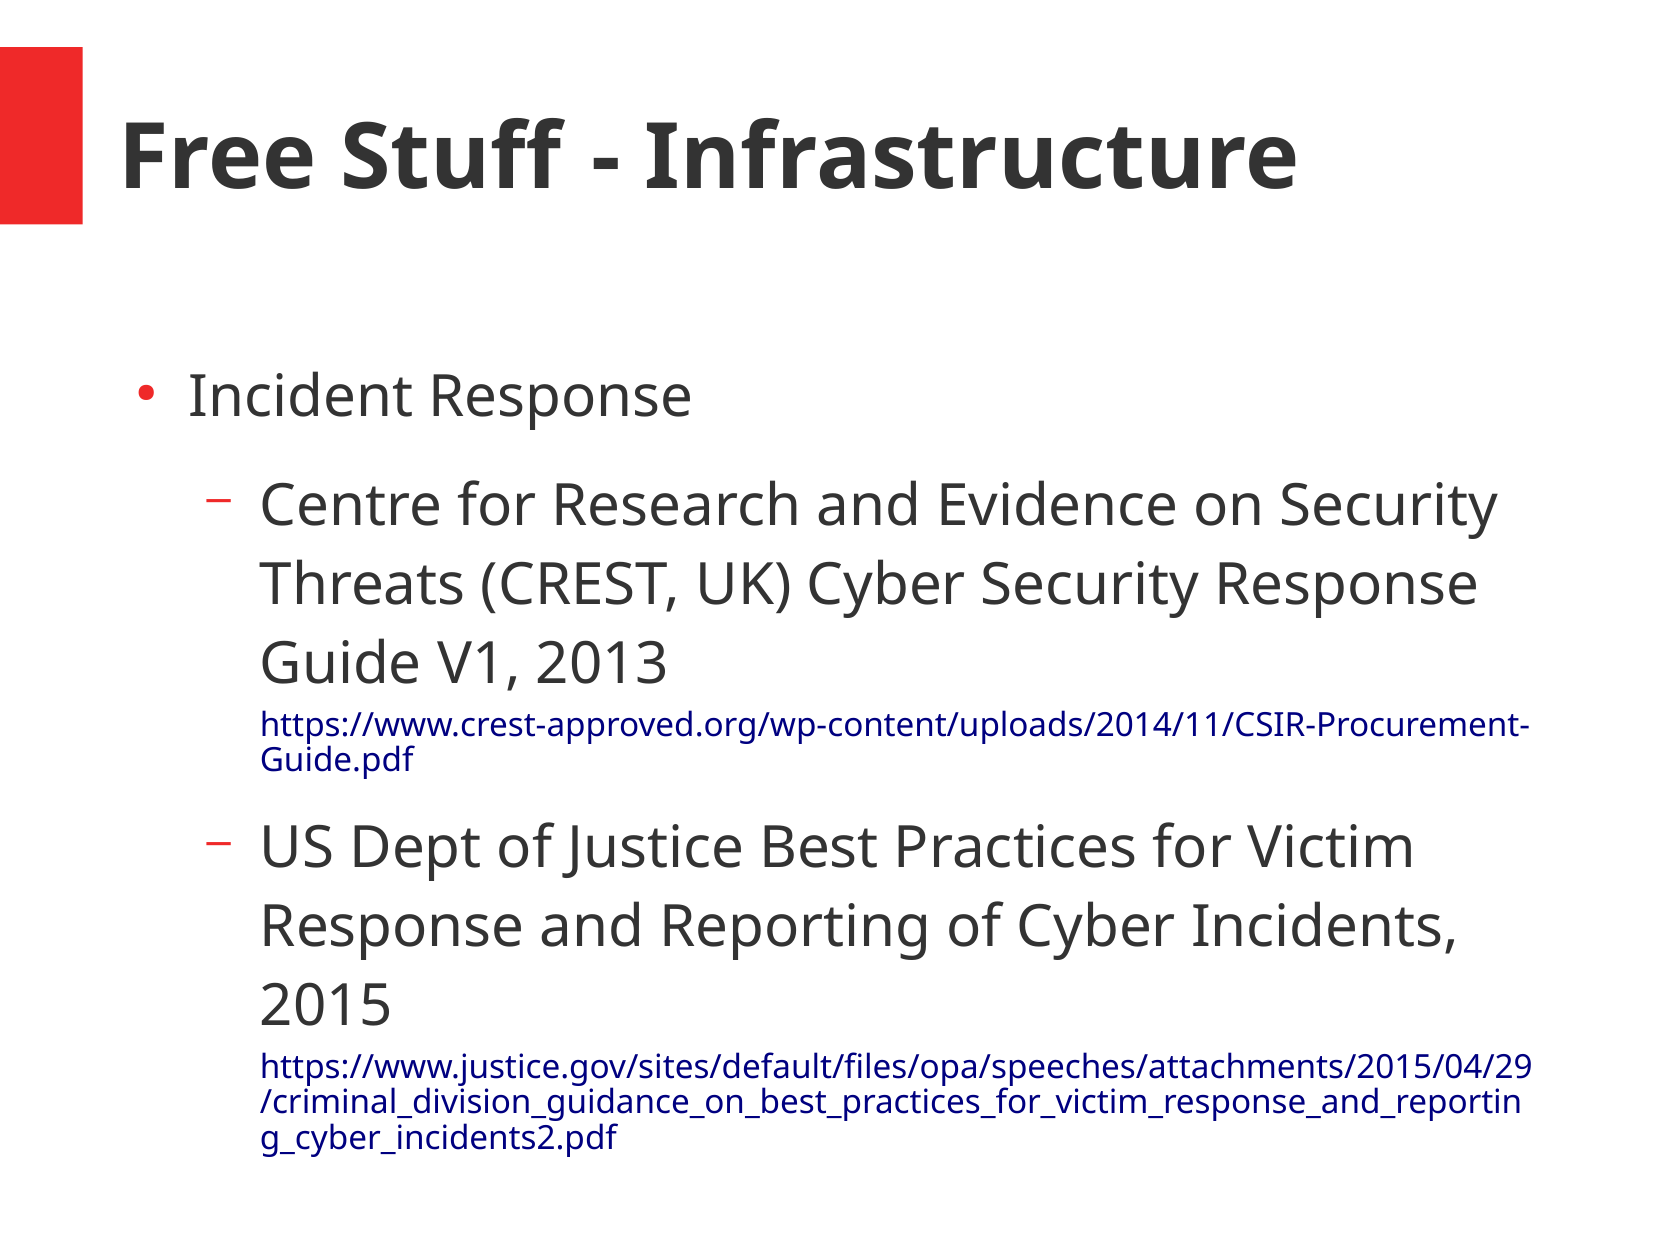

# Free Stuff	 - Infrastructure
Incident Response
Centre for Research and Evidence on Security Threats (CREST, UK) Cyber Security Response Guide V1, 2013 https://www.crest-approved.org/wp-content/uploads/2014/11/CSIR-Procurement-Guide.pdf
US Dept of Justice Best Practices for Victim Response and Reporting of Cyber Incidents, 2015 https://www.justice.gov/sites/default/files/opa/speeches/attachments/2015/04/29/criminal_division_guidance_on_best_practices_for_victim_response_and_reporting_cyber_incidents2.pdf